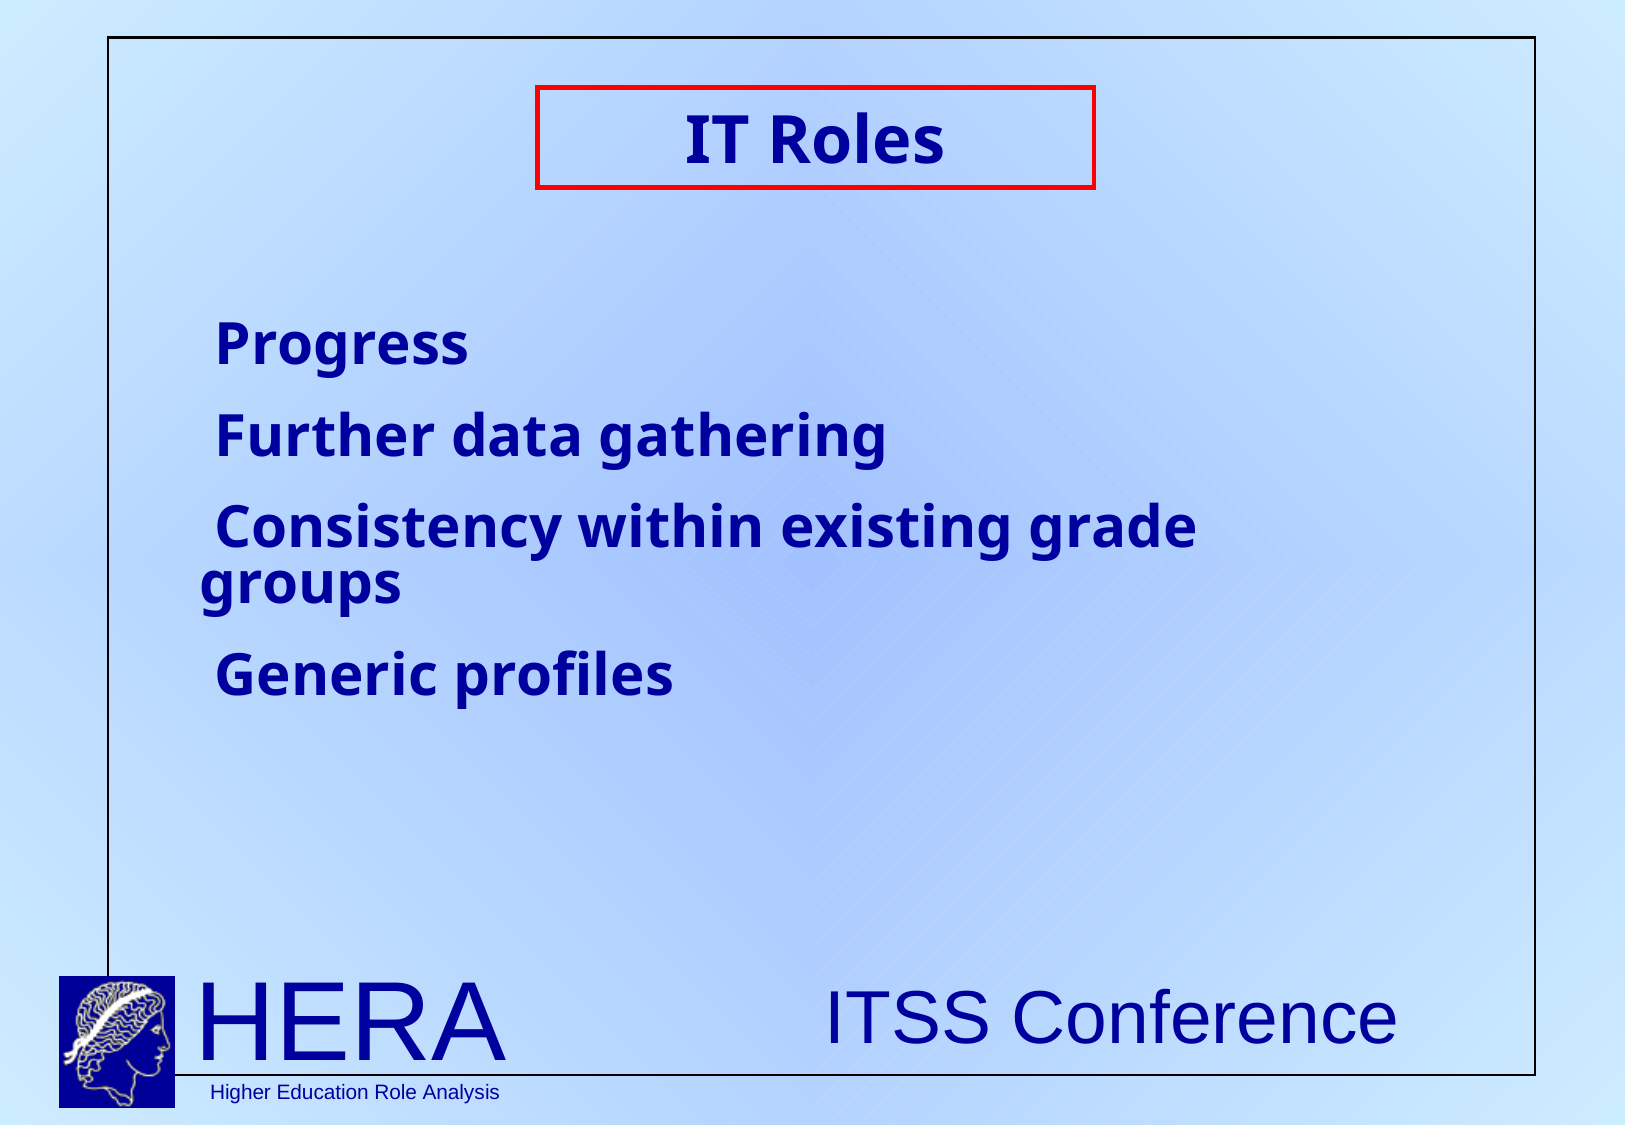

IT Roles
 Progress
 Further data gathering
 Consistency within existing grade groups
 Generic profiles